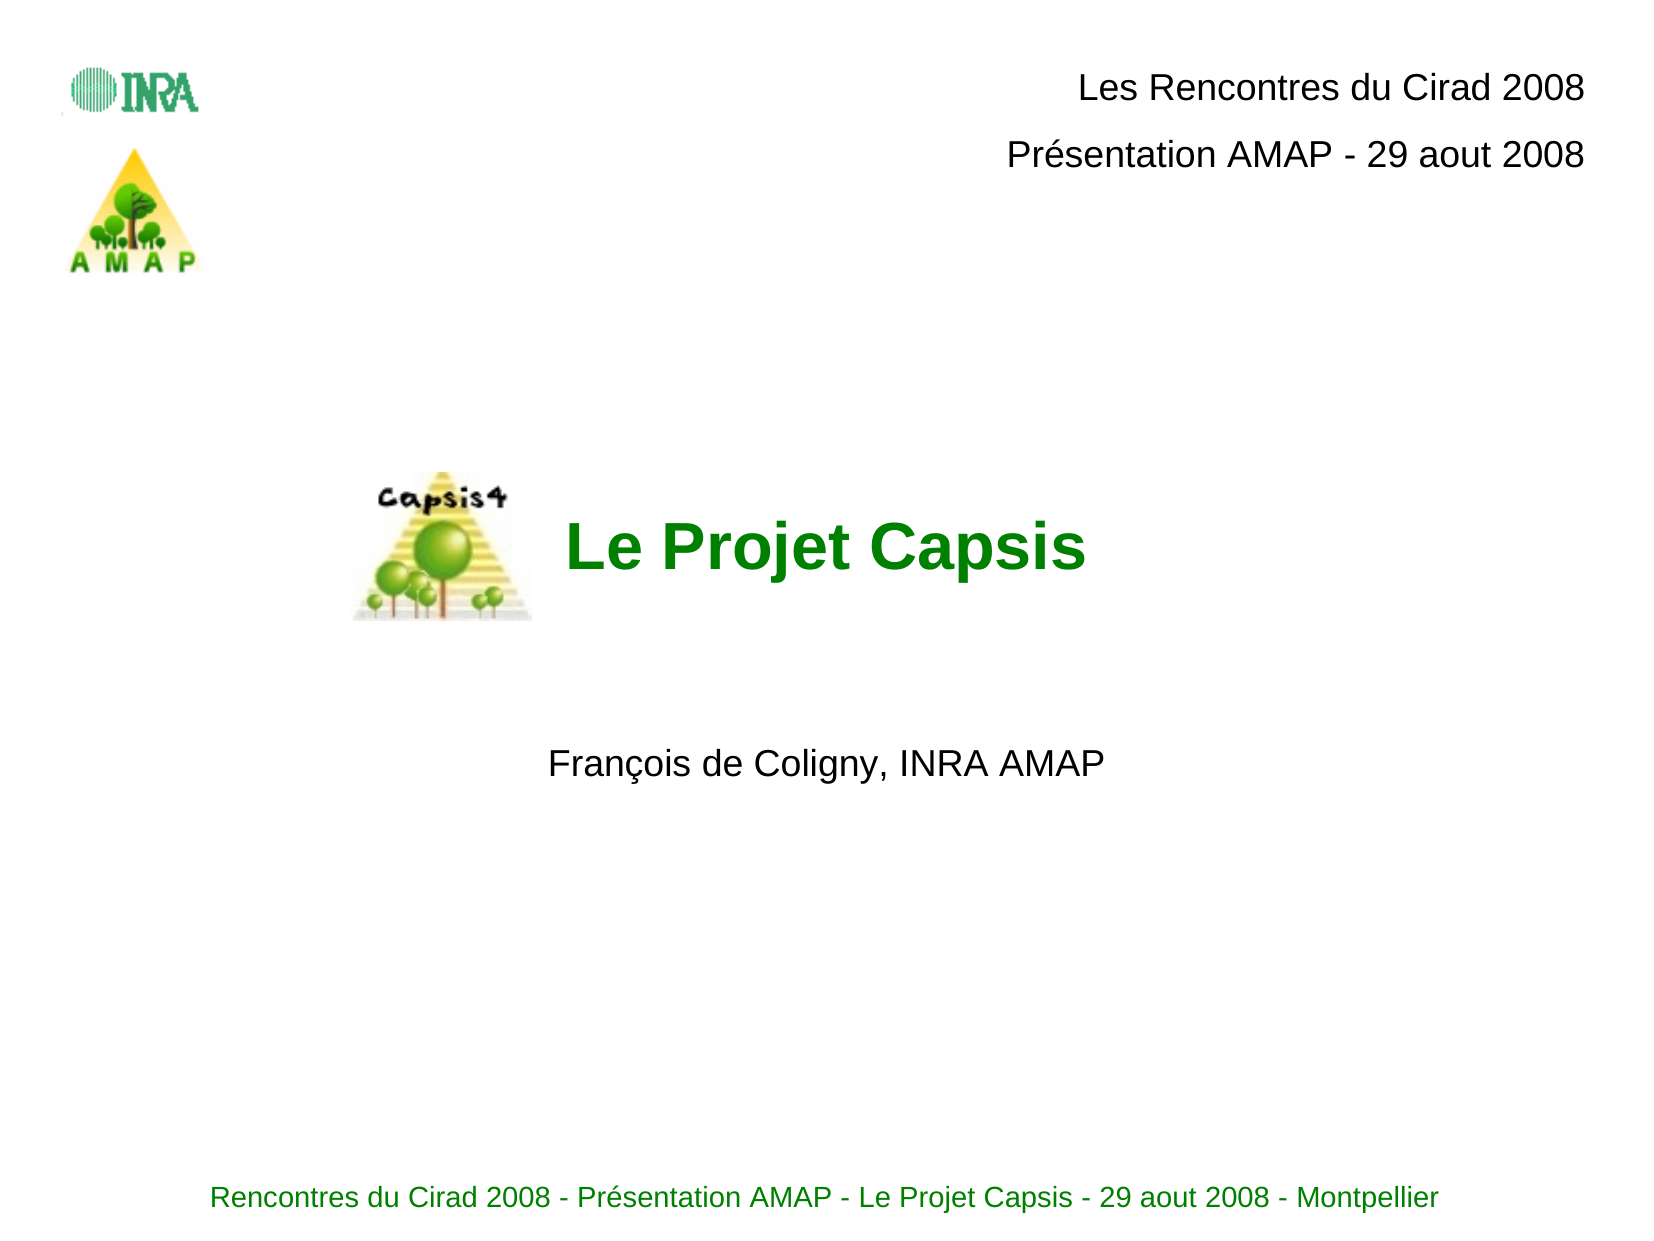

Les Rencontres du Cirad 2008
Présentation AMAP - 29 aout 2008
Le Projet Capsis
François de Coligny, INRA AMAP